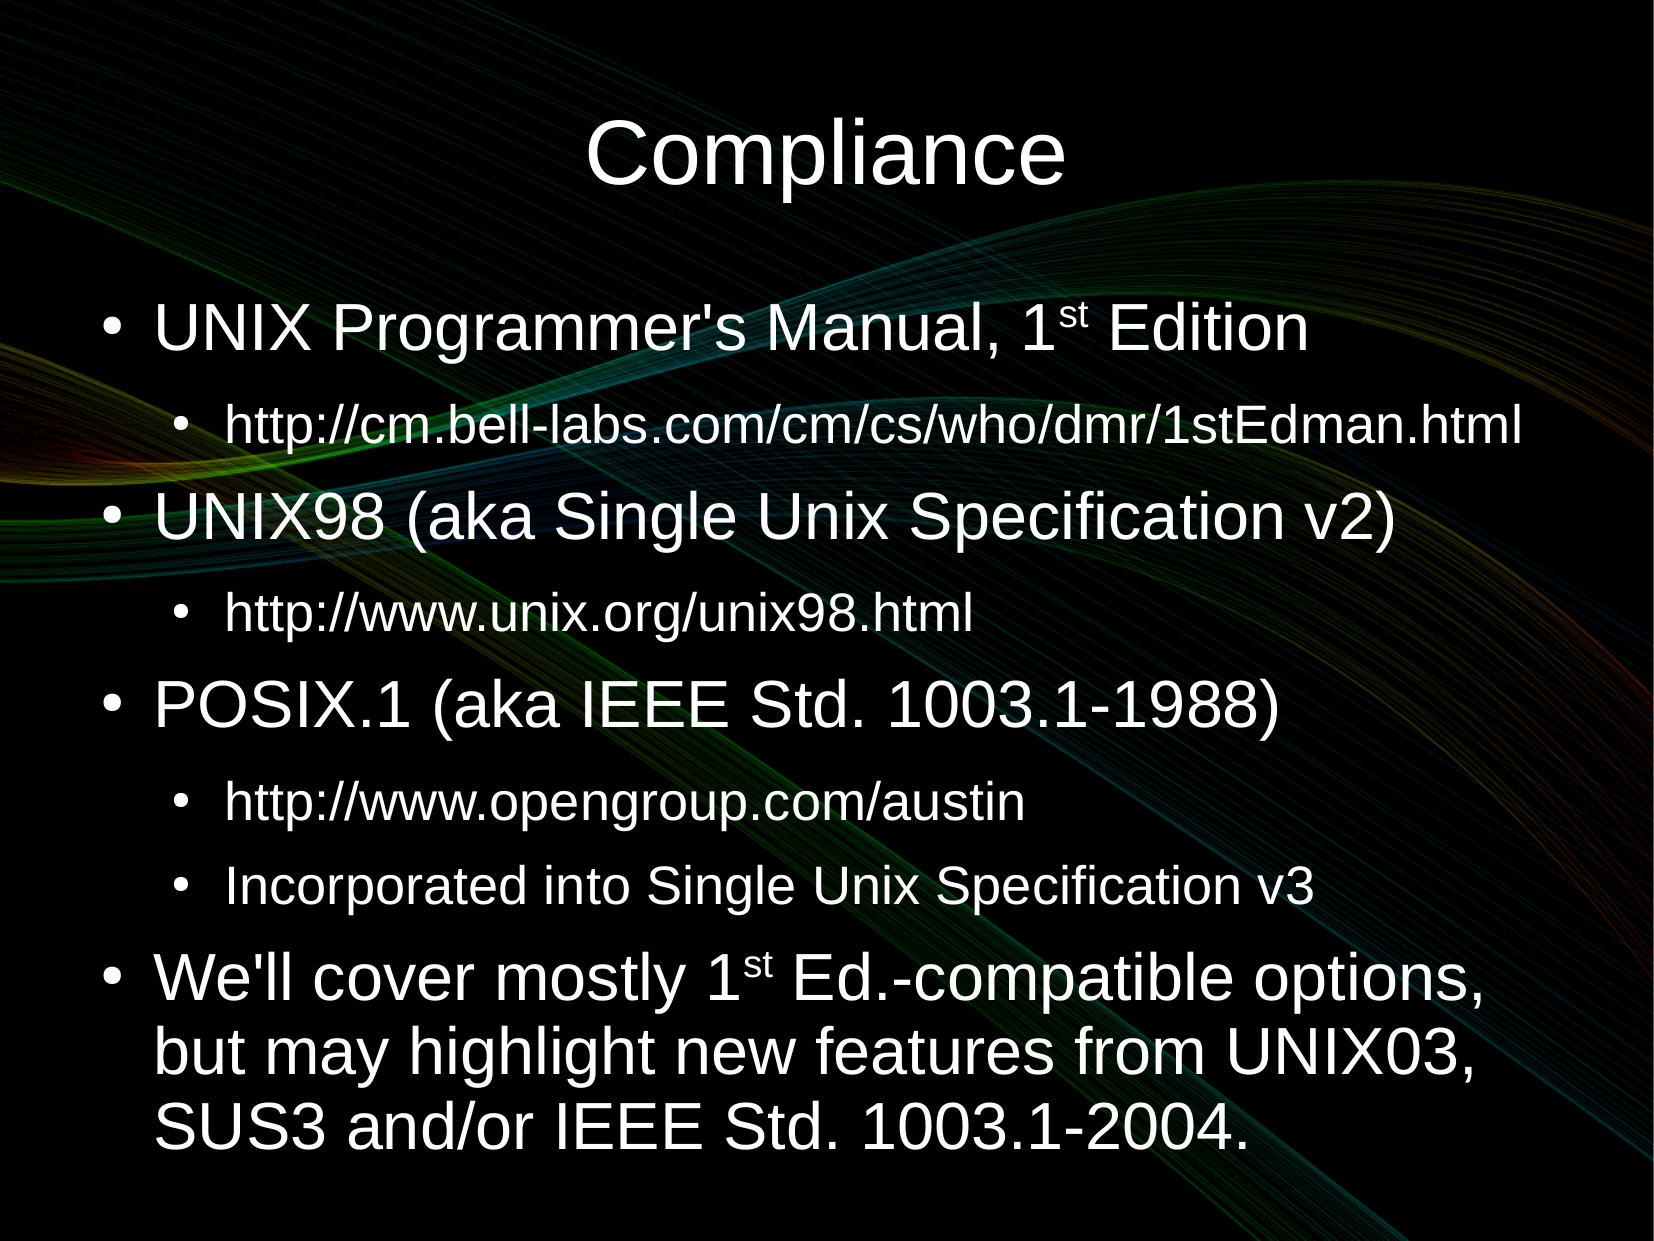

# Compliance
UNIX Programmer's Manual, 1st Edition
http://cm.bell-labs.com/cm/cs/who/dmr/1stEdman.html
UNIX98 (aka Single Unix Specification v2)
http://www.unix.org/unix98.html
POSIX.1 (aka IEEE Std. 1003.1-1988)
http://www.opengroup.com/austin
Incorporated into Single Unix Specification v3
We'll cover mostly 1st Ed.-compatible options, but may highlight new features from UNIX03, SUS3 and/or IEEE Std. 1003.1-2004.